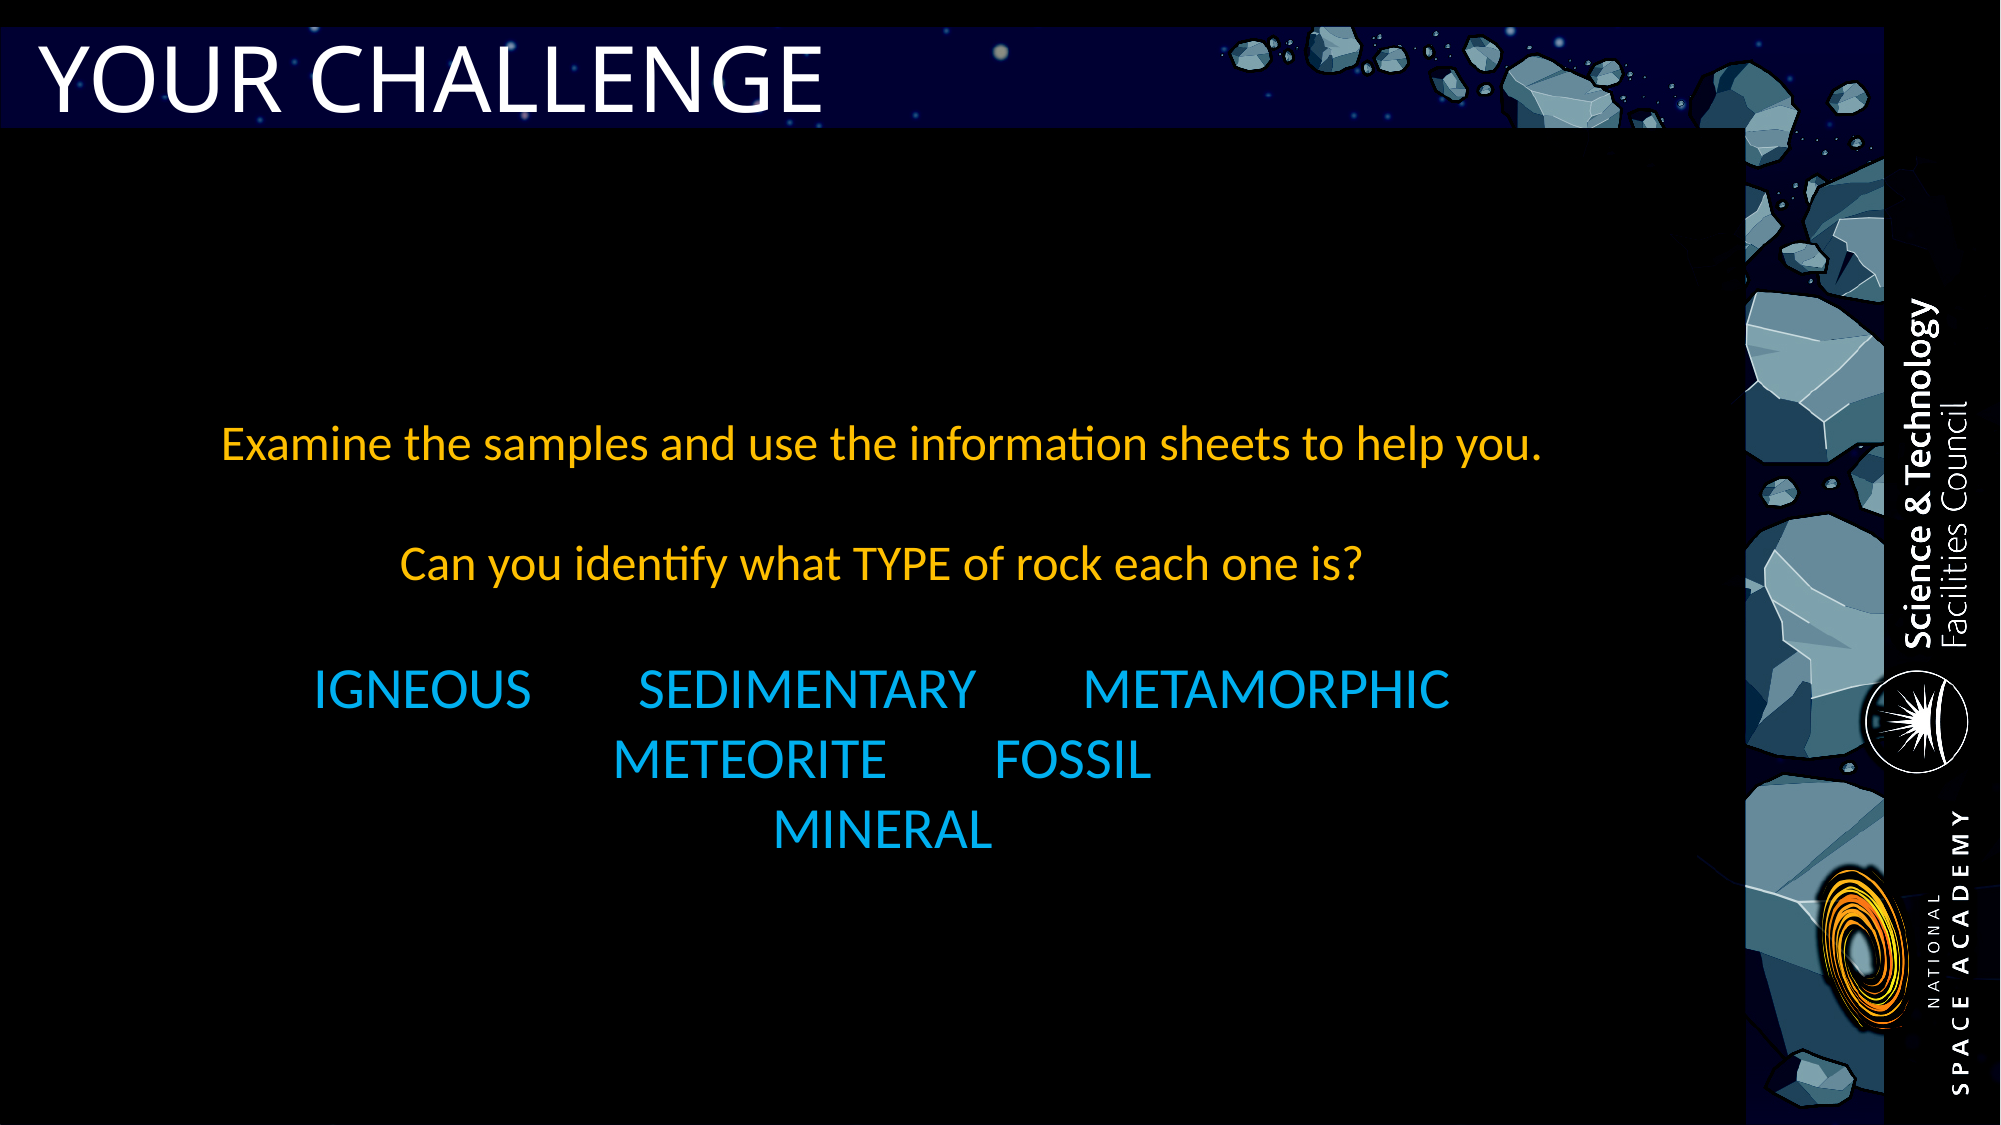

YOUR CHALLENGE
Examine the samples and use the information sheets to help you.
Can you identify what TYPE of rock each one is?
IGNEOUS SEDIMENTARY METAMORPHIC
METEORITE FOSSIL
MINERAL